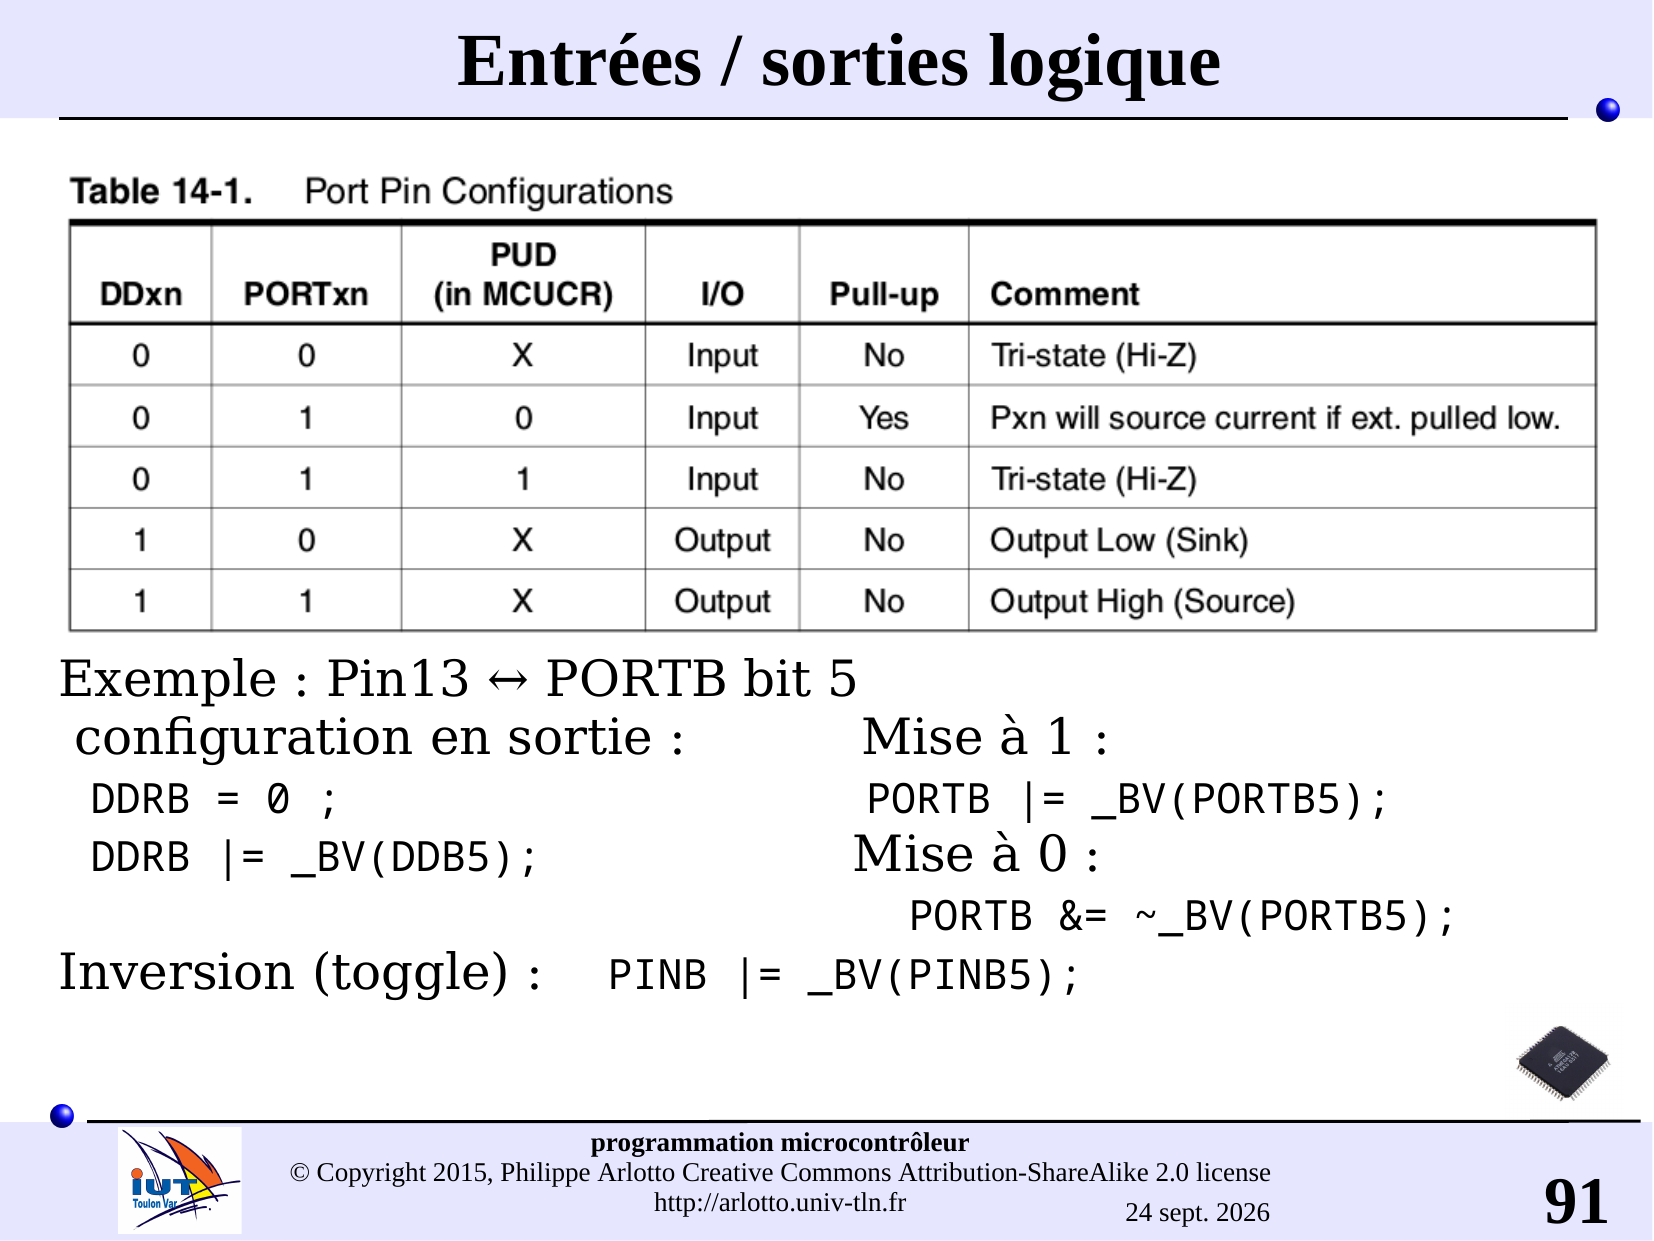

# Entrées / sorties logique
Exemple : Pin13 ↔ PORTB bit 5
 configuration en sortie : Mise à 1 :
 DDRB = 0 ; PORTB |= _BV(PORTB5);
 DDRB |= _BV(DDB5); Mise à 0 :
 											 PORTB &= ~_BV(PORTB5);
Inversion (toggle) : PINB |= _BV(PINB5);